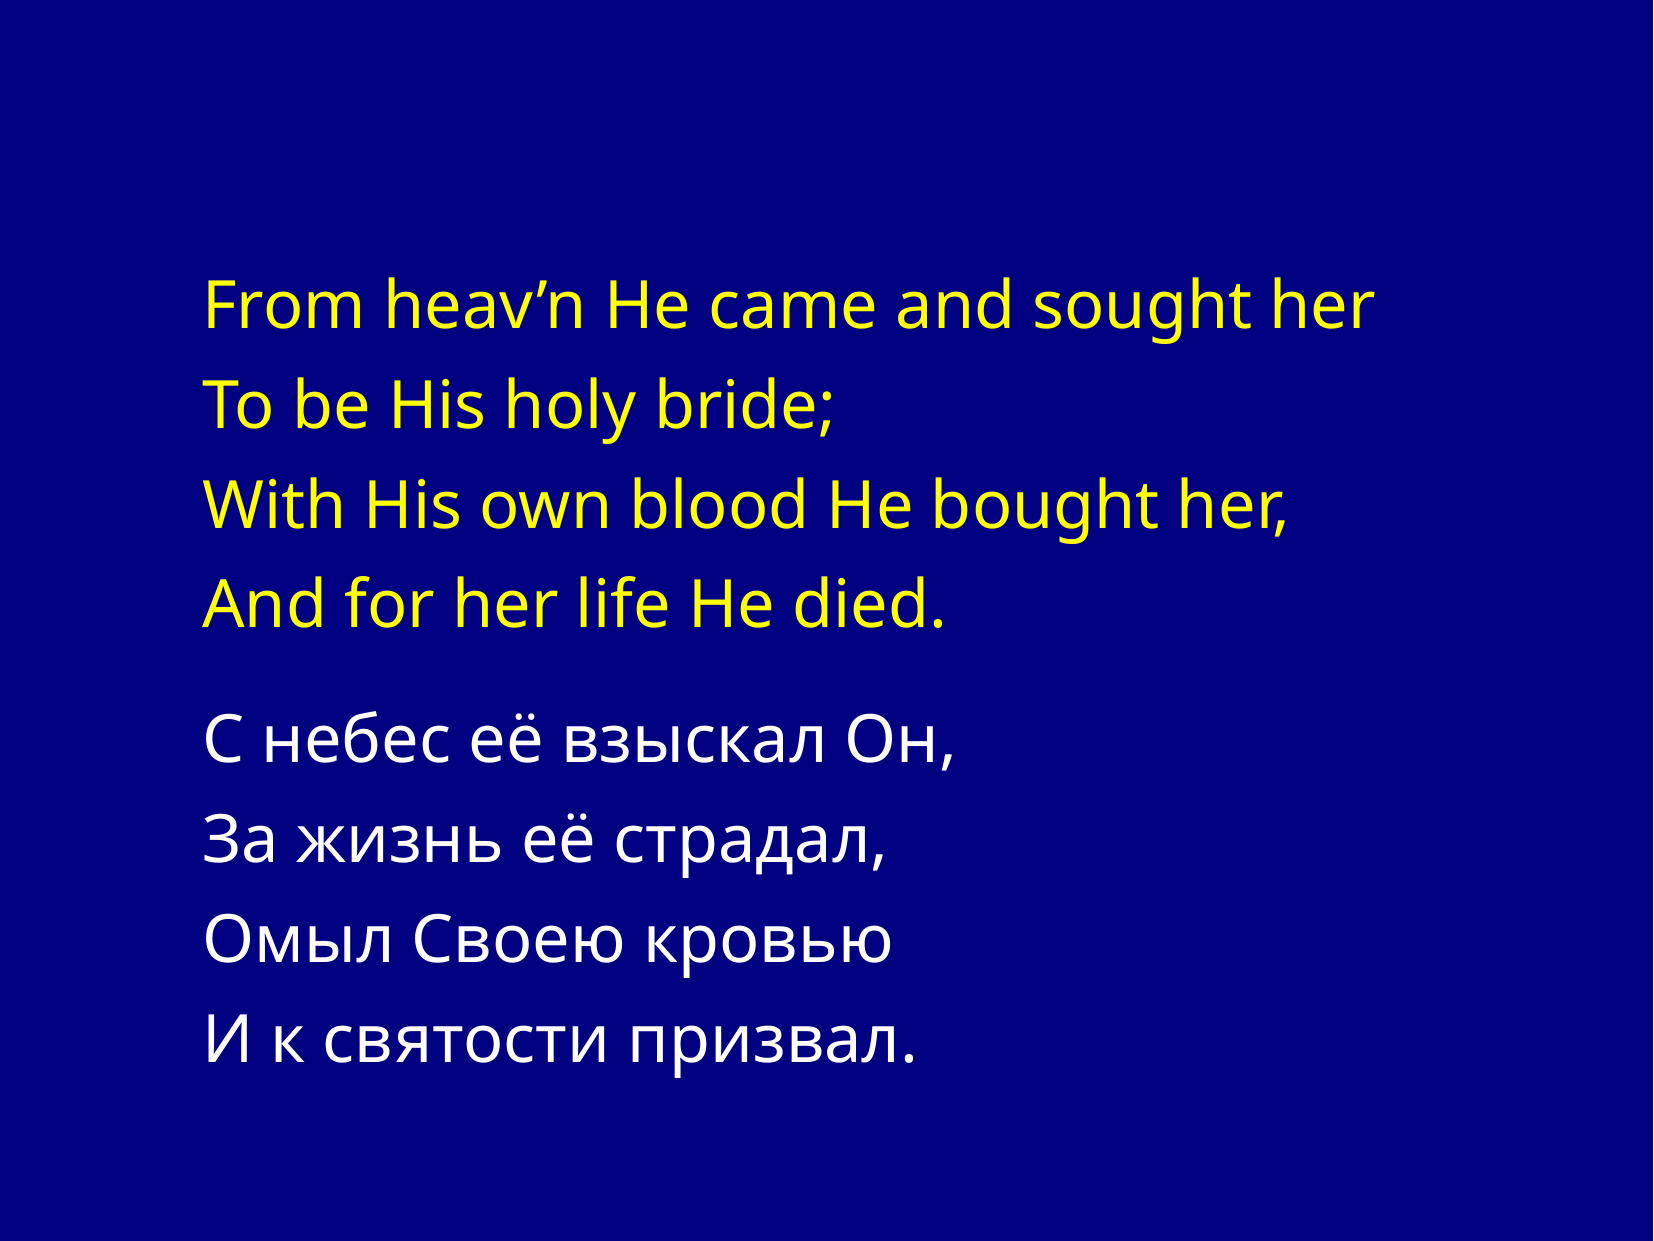

From heav’n He came and sought her
	To be His holy bride;
	With His own blood He bought her,
	And for her life He died.
	С небес её взыскал Он,
	За жизнь её страдал,
	Омыл Своею кровью
	И к святости призвал.